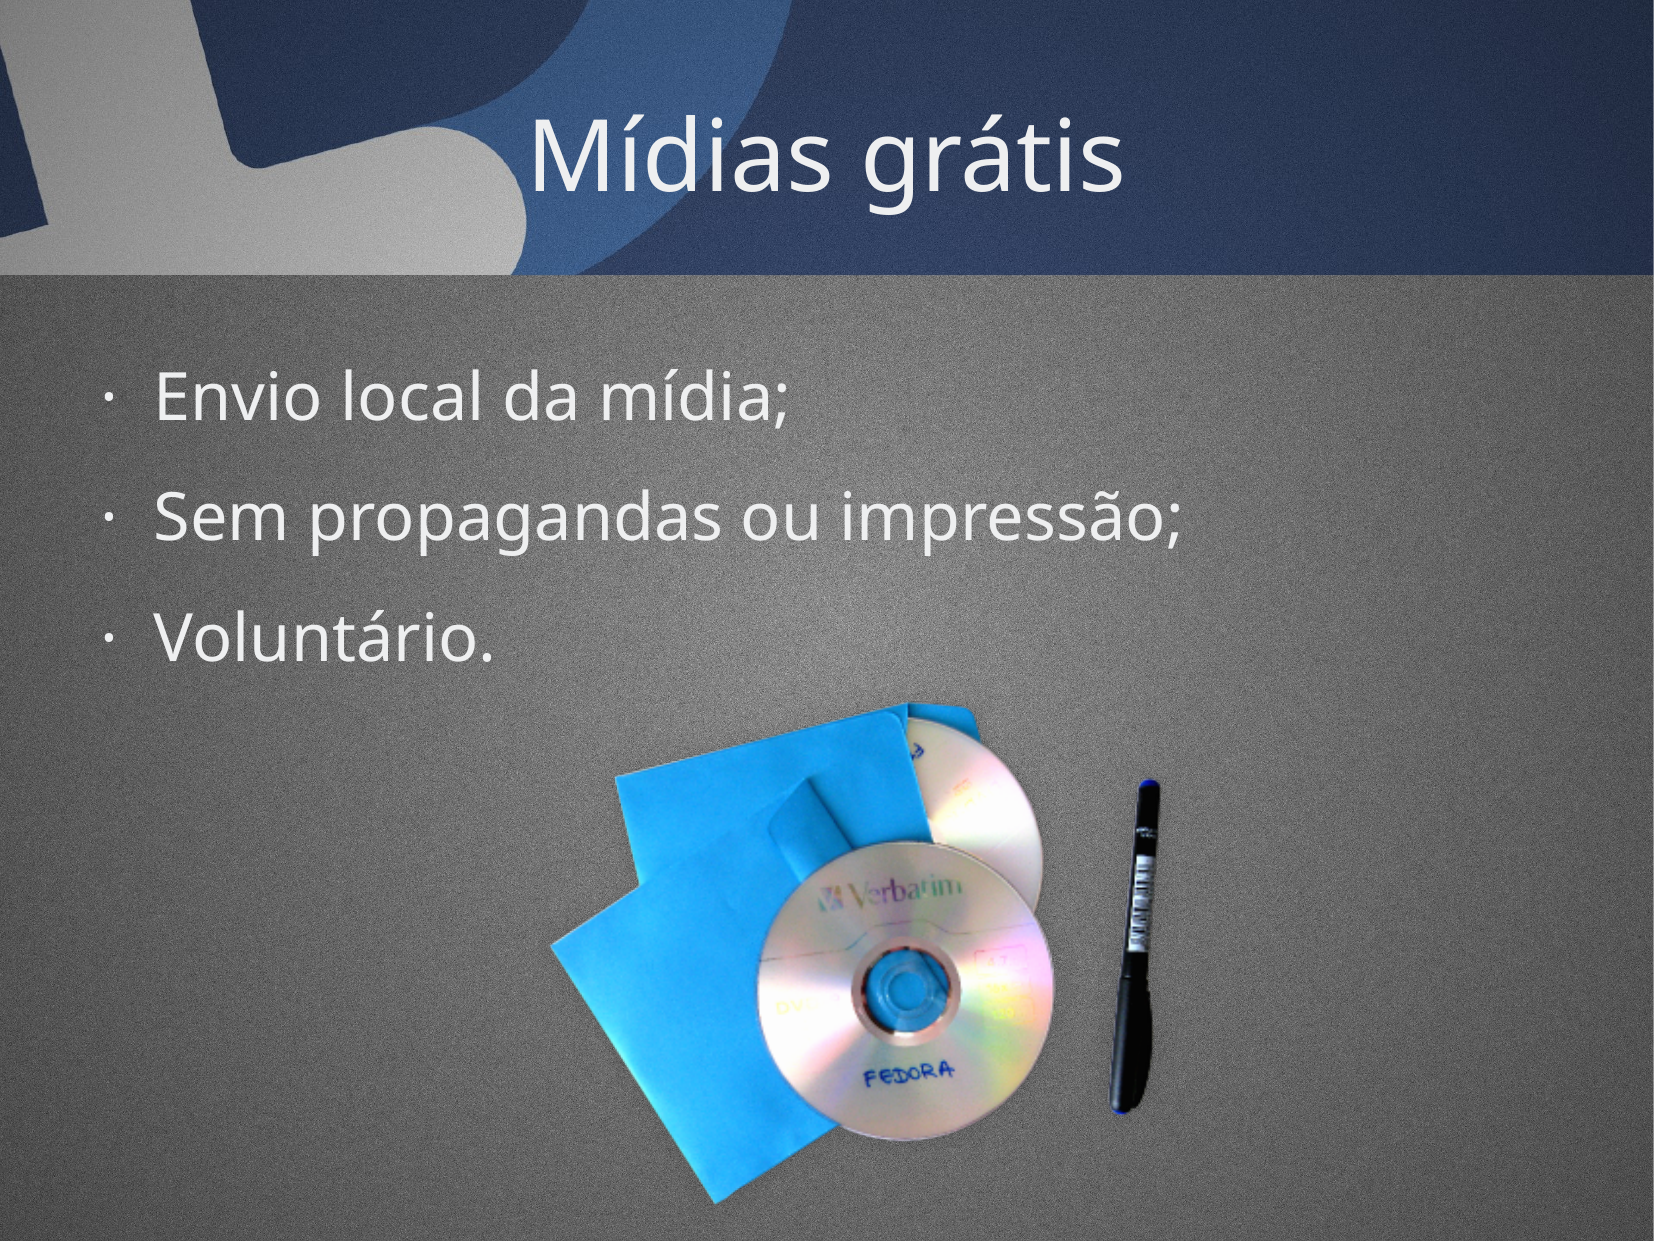

# Mídias grátis
Envio local da mídia;
Sem propagandas ou impressão;
Voluntário.